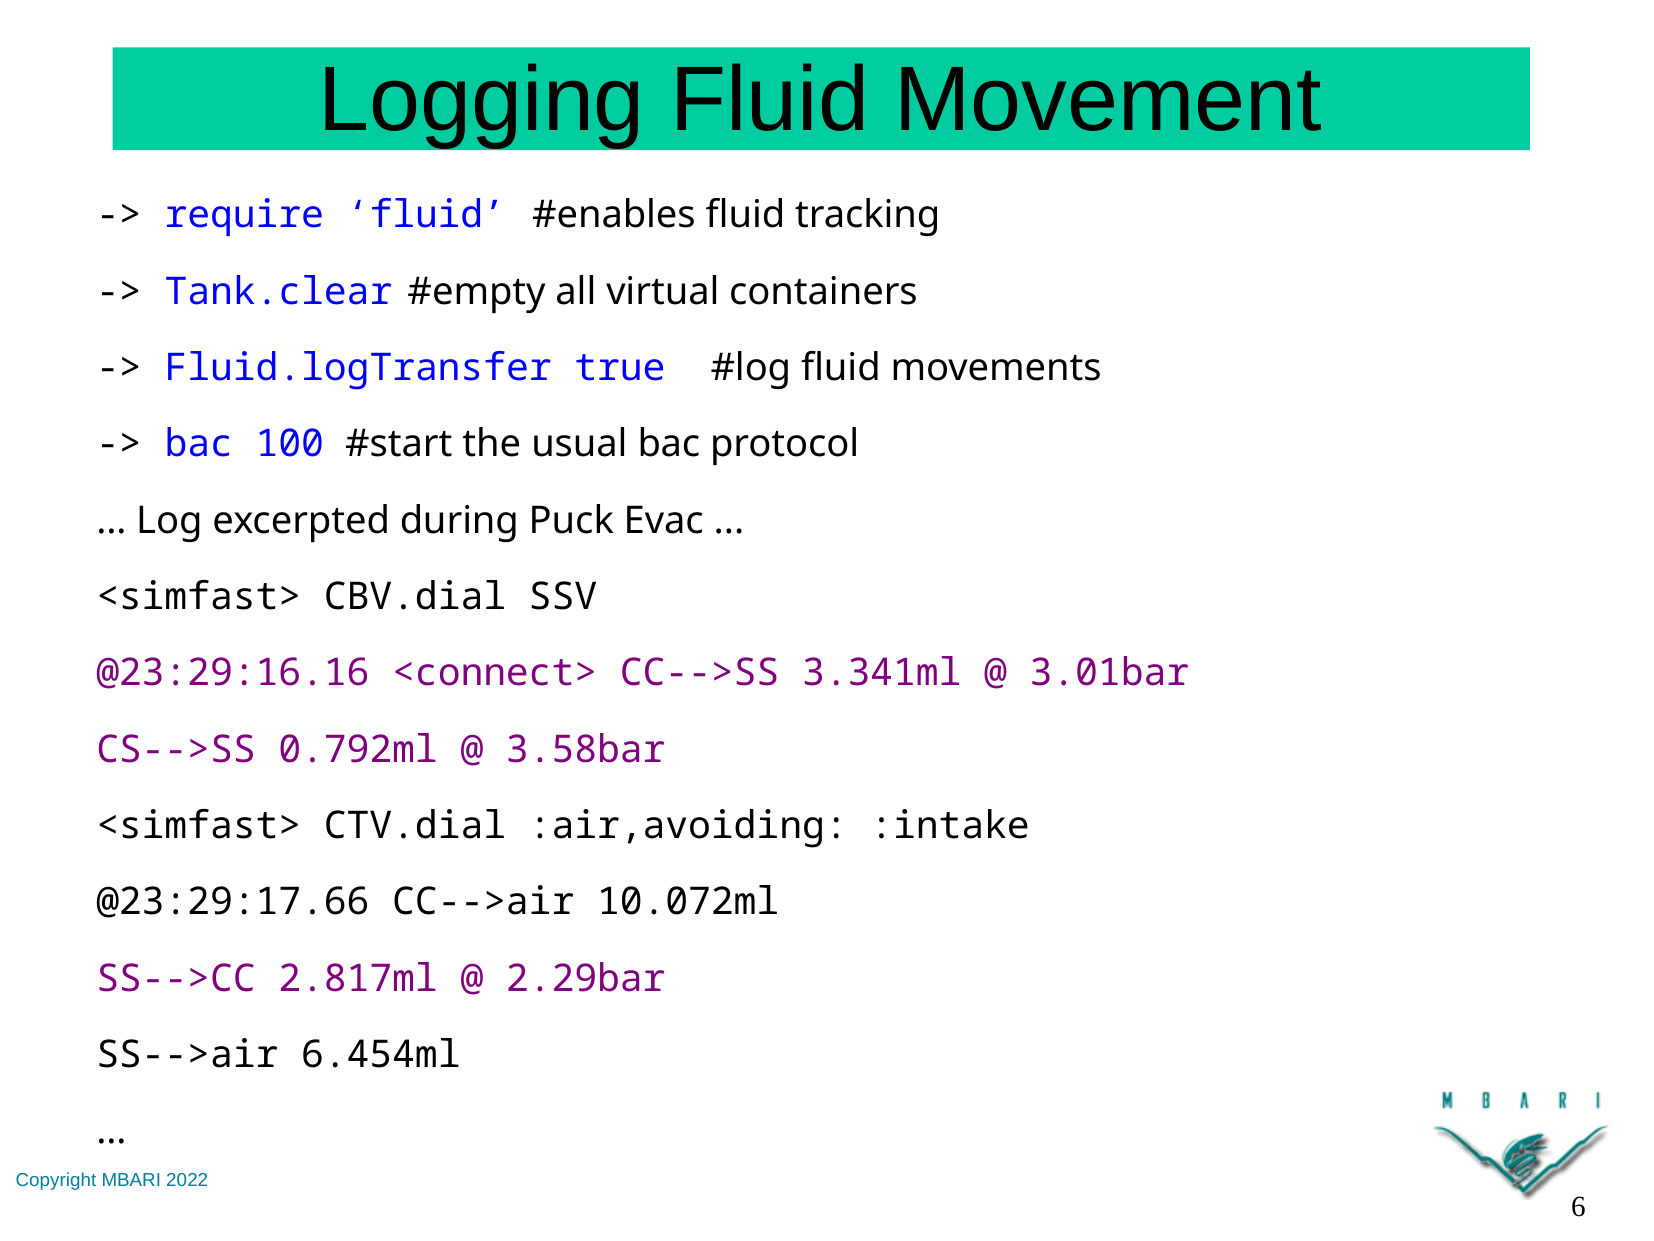

# Logging Fluid Movement
-> require ‘fluid’		#enables fluid tracking
-> Tank.clear				#empty all virtual containers
-> Fluid.logTransfer true #log fluid movements
-> bac 100		#start the usual bac protocol
… Log excerpted during Puck Evac ...
<simfast> CBV.dial SSV
@23:29:16.16 <connect> CC-->SS 3.341ml @ 3.01bar
CS-->SS 0.792ml @ 3.58bar
<simfast> CTV.dial :air,avoiding: :intake
@23:29:17.66 CC-->air 10.072ml
SS-->CC 2.817ml @ 2.29bar
SS-->air 6.454ml
…